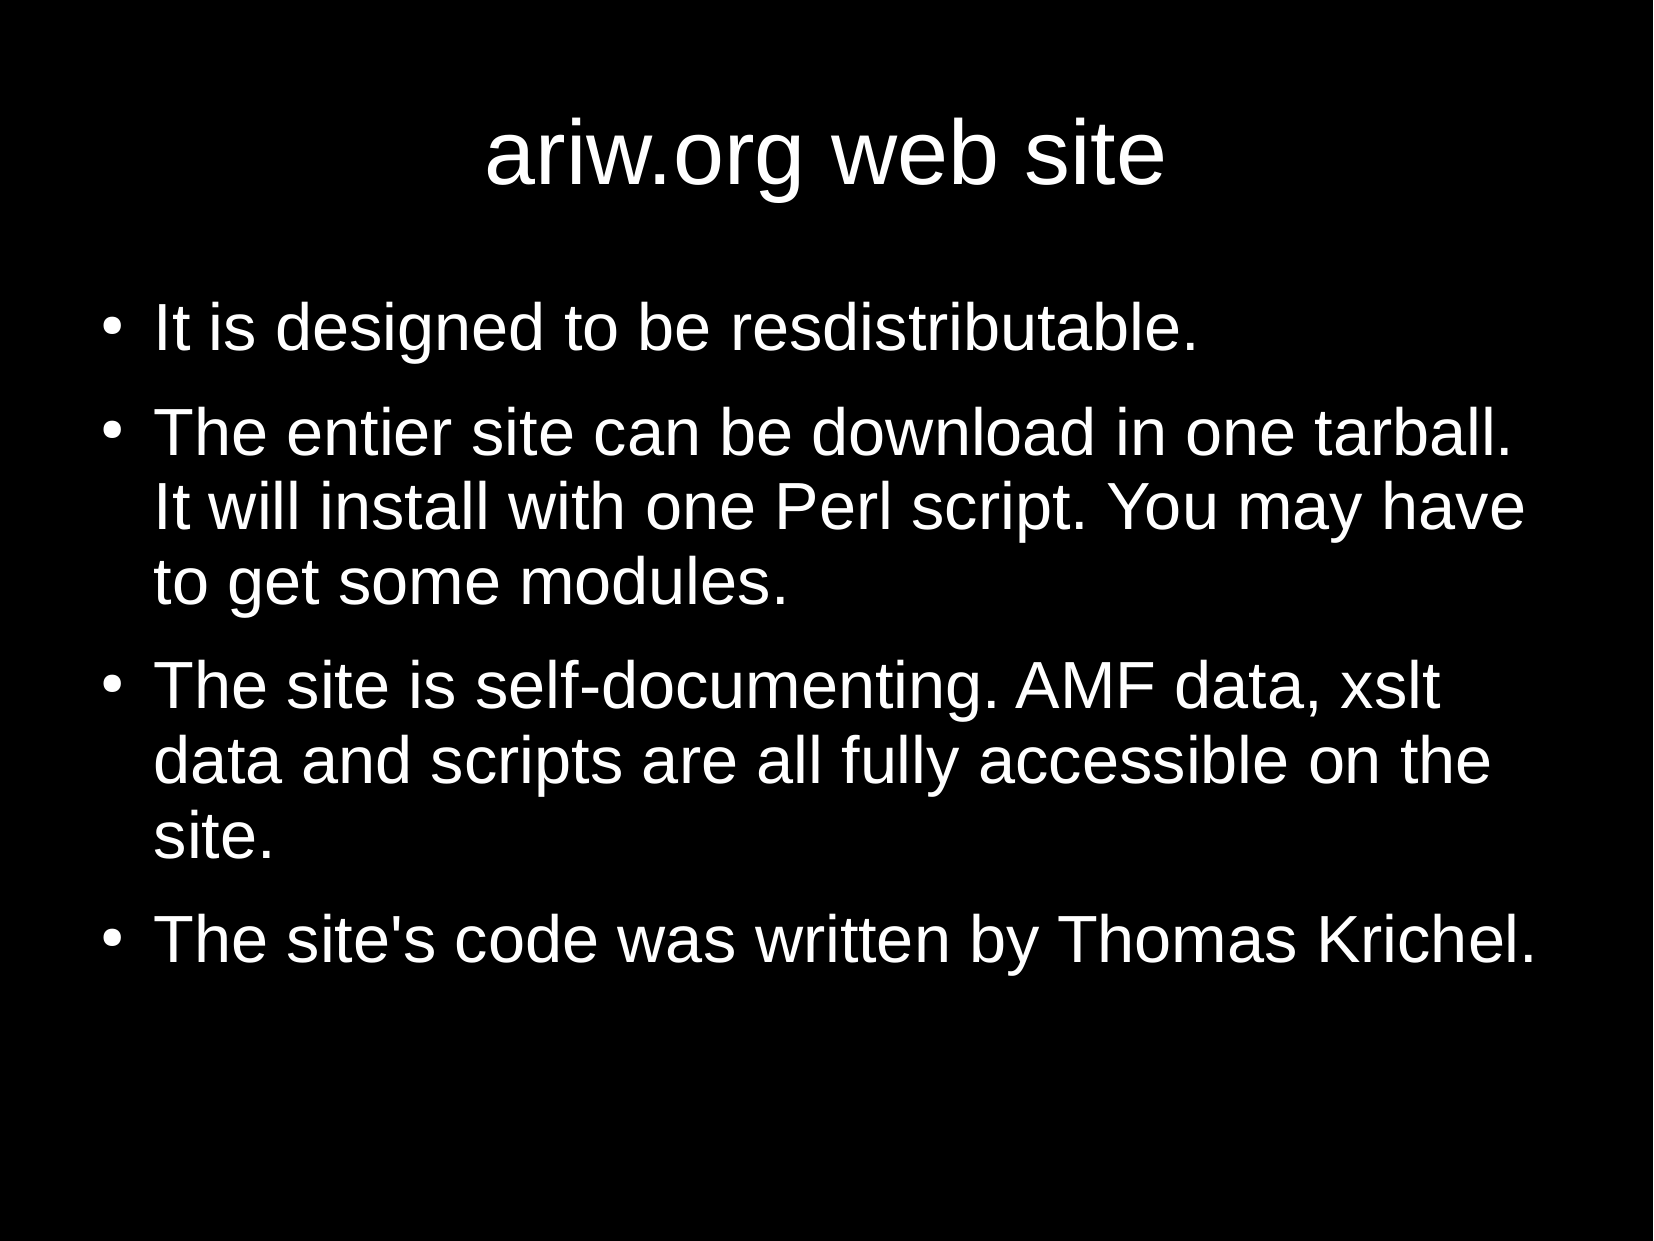

# ariw.org web site
It is designed to be resdistributable.
The entier site can be download in one tarball. It will install with one Perl script. You may have to get some modules.
The site is self-documenting. AMF data, xslt data and scripts are all fully accessible on the site.
The site's code was written by Thomas Krichel.